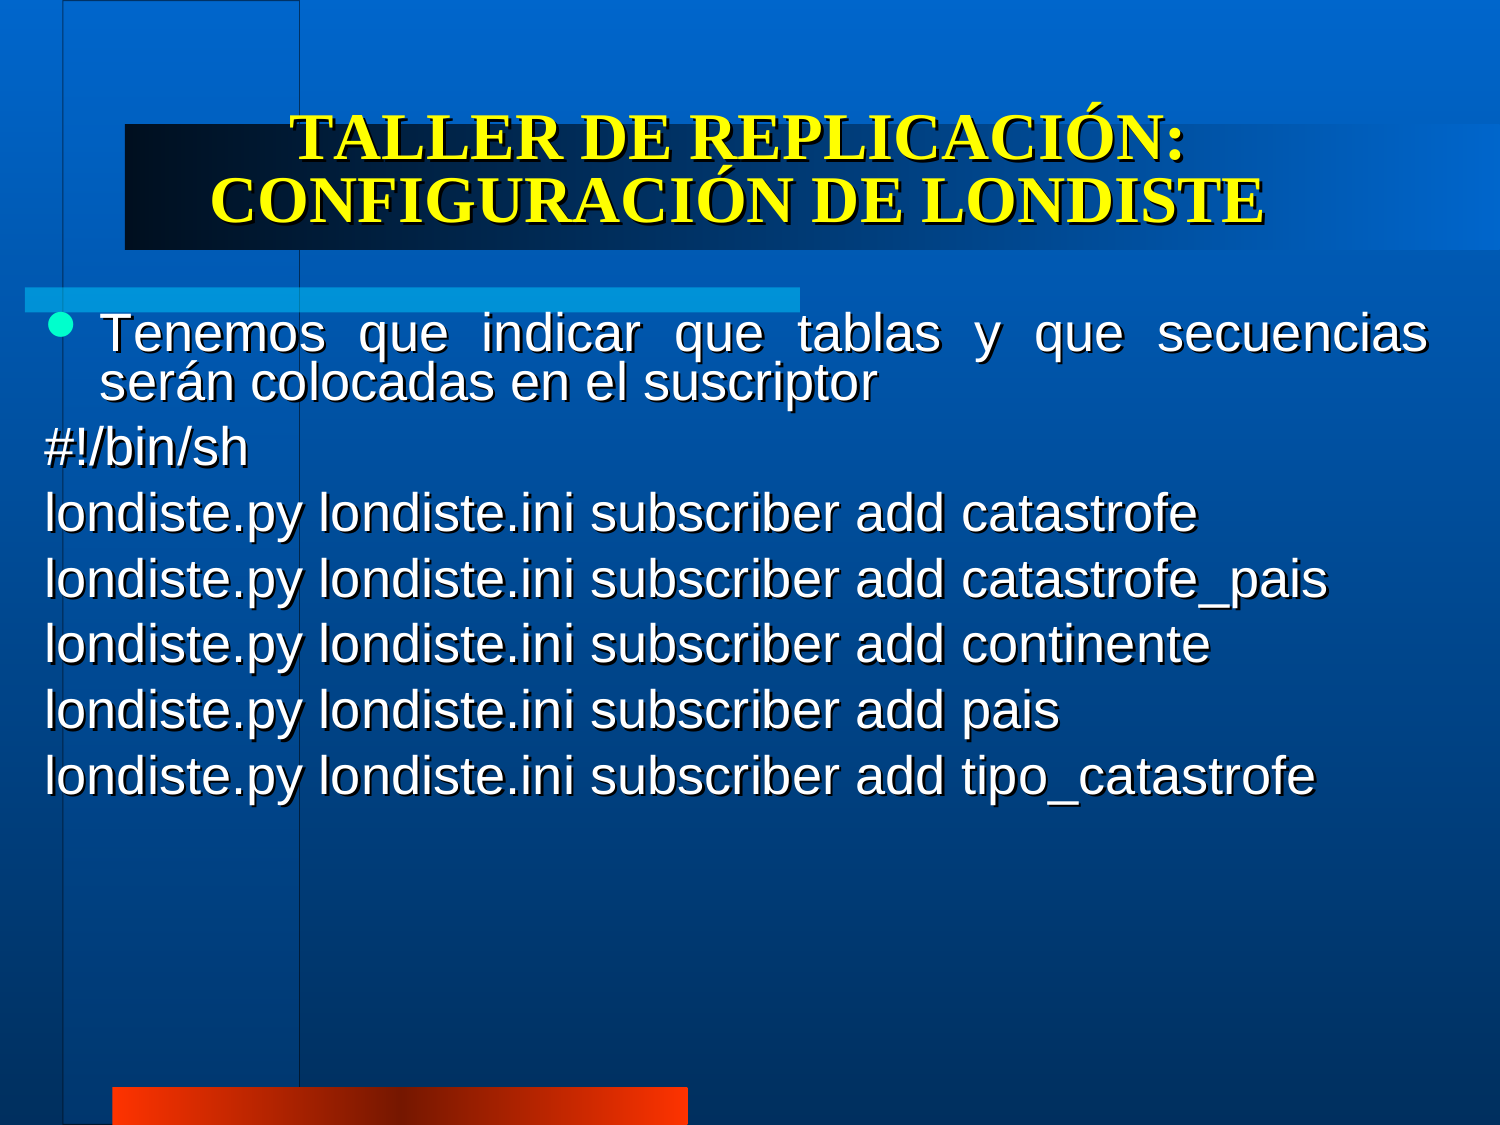

# TALLER DE REPLICACIÓN: CONFIGURACIÓN DE LONDISTE
Tenemos que indicar que tablas y que secuencias serán colocadas en el suscriptor
#!/bin/sh
londiste.py londiste.ini subscriber add catastrofe
londiste.py londiste.ini subscriber add catastrofe_pais
londiste.py londiste.ini subscriber add continente
londiste.py londiste.ini subscriber add pais
londiste.py londiste.ini subscriber add tipo_catastrofe